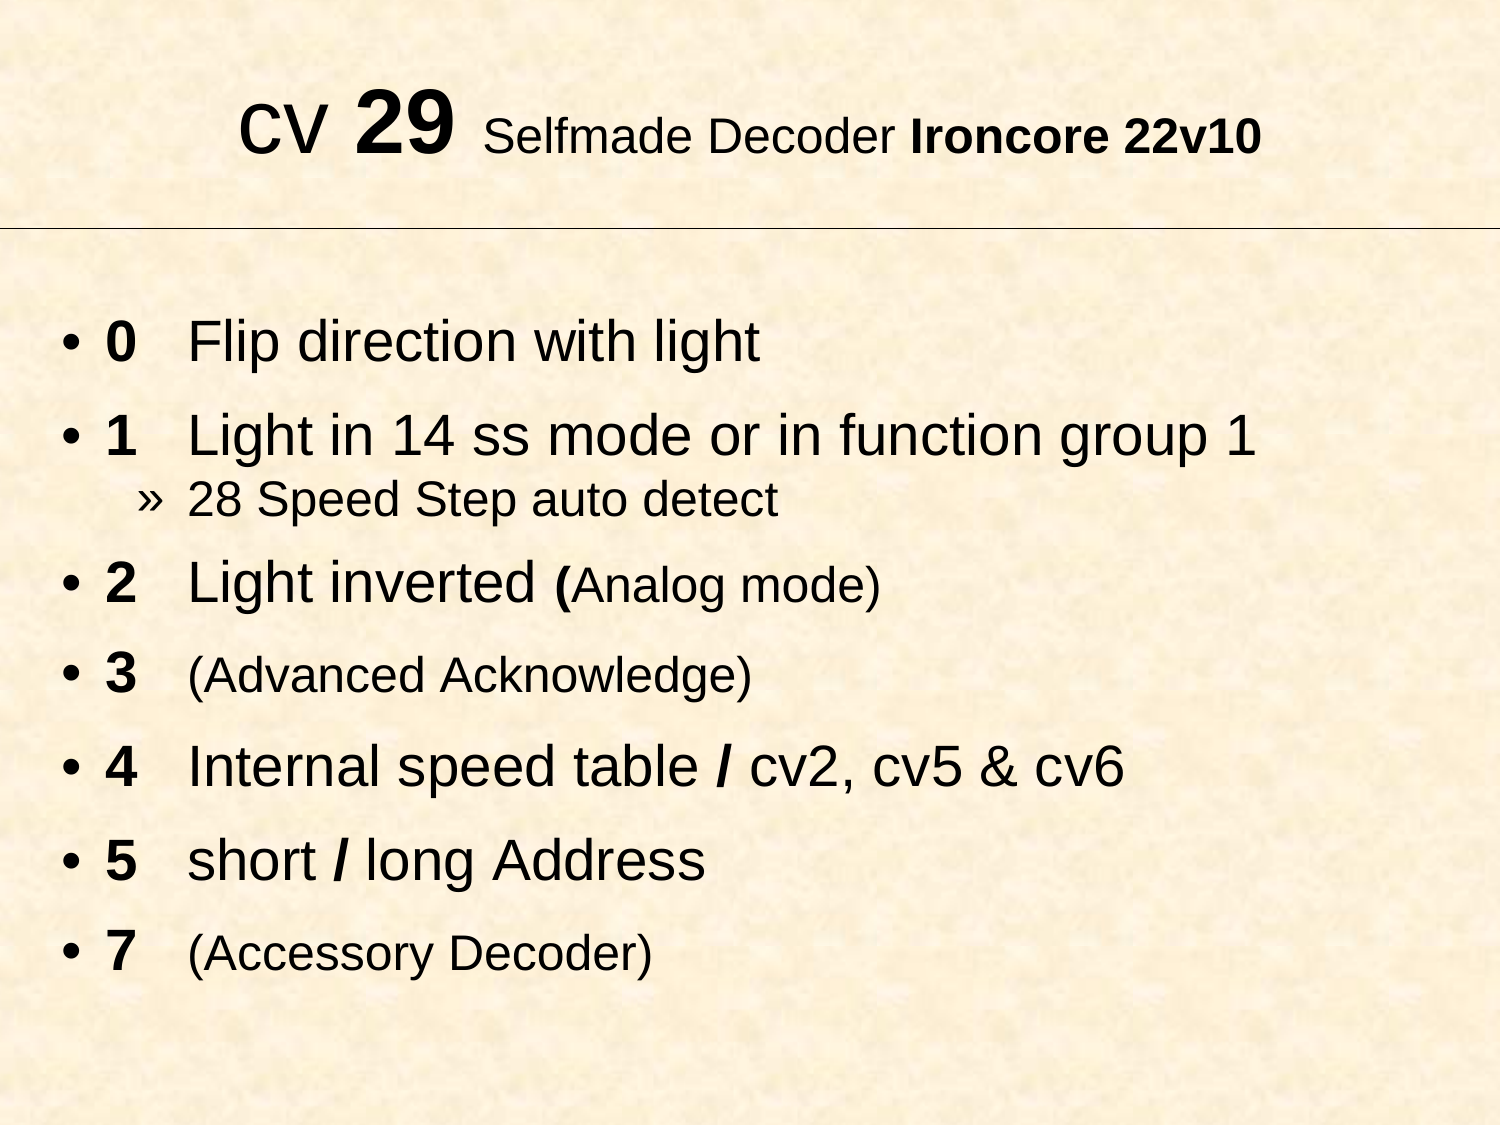

# cv 29 Selfmade Decoder Ironcore 22v10
0	Flip direction with light
1	Light in 14 ss mode or in function group 1
28 Speed Step auto detect
2	Light inverted (Analog mode)
3	(Advanced Acknowledge)
4	Internal speed table / cv2, cv5 & cv6
5	short / long Address
7	(Accessory Decoder)